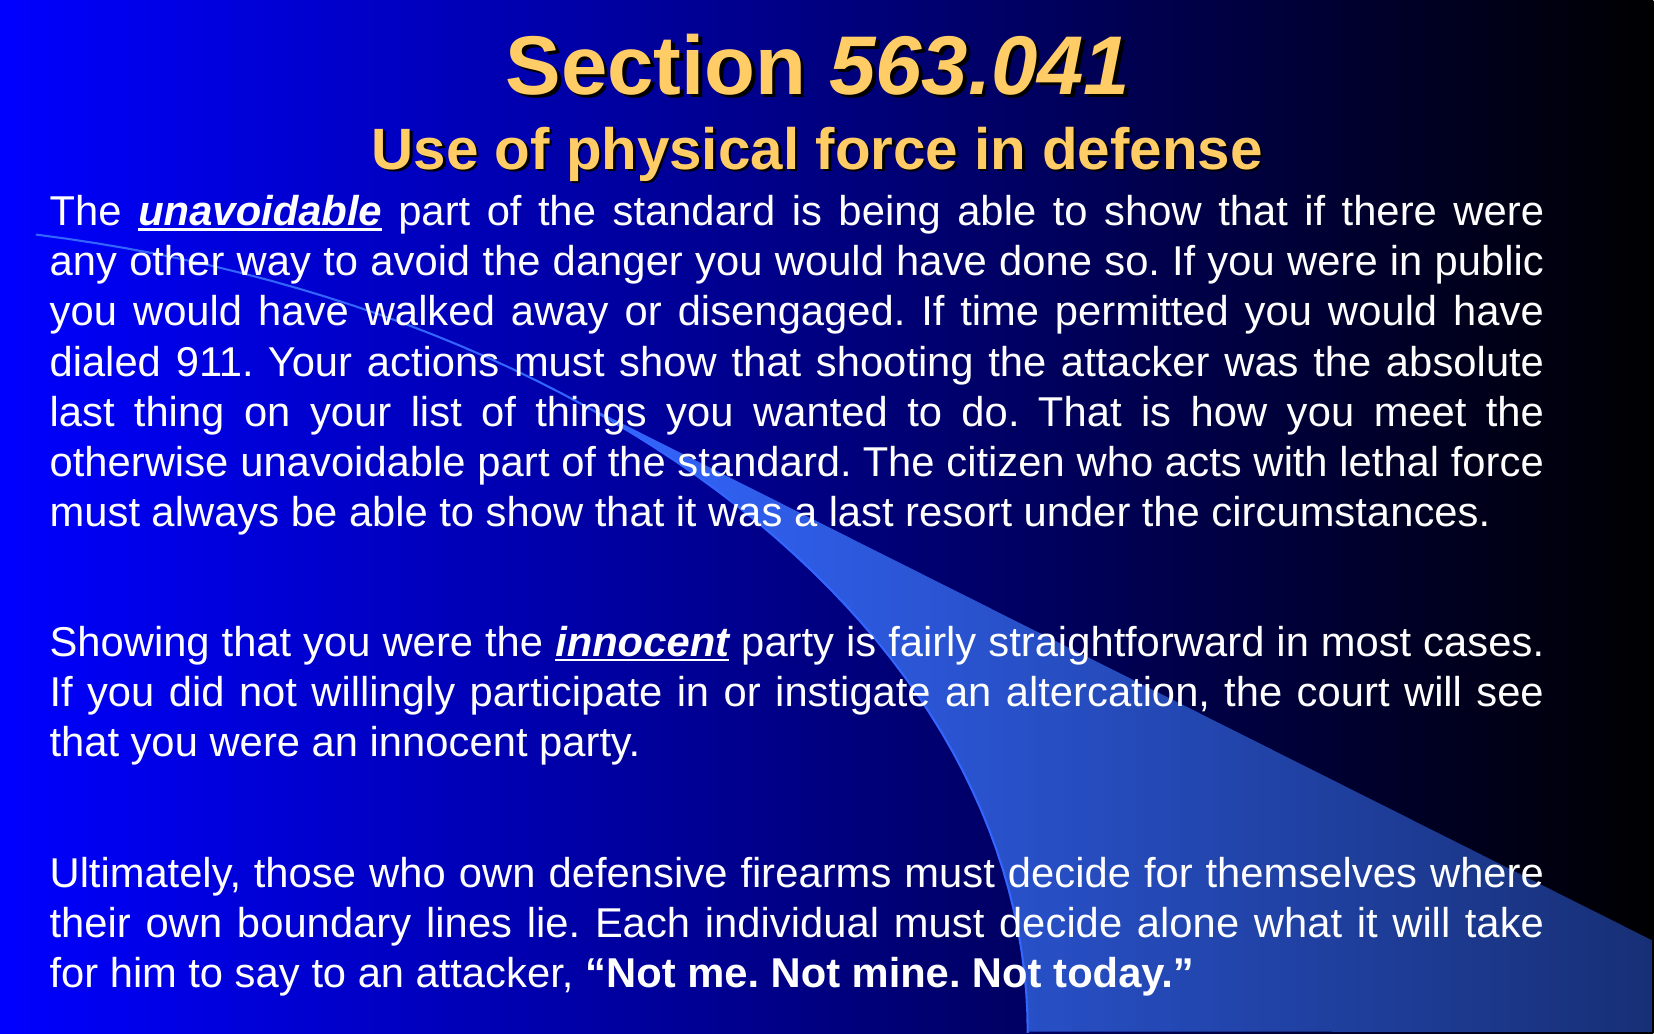

# Section 563.041 Use of physical force in defense
The unavoidable part of the standard is being able to show that if there were any other way to avoid the danger you would have done so. If you were in public you would have walked away or disengaged. If time permitted you would have dialed 911. Your actions must show that shooting the attacker was the absolute last thing on your list of things you wanted to do. That is how you meet the otherwise unavoidable part of the standard. The citizen who acts with lethal force must always be able to show that it was a last resort under the circumstances.
Showing that you were the innocent party is fairly straightforward in most cases. If you did not willingly participate in or instigate an altercation, the court will see that you were an innocent party.
Ultimately, those who own defensive firearms must decide for themselves where their own boundary lines lie. Each individual must decide alone what it will take for him to say to an attacker, “Not me. Not mine. Not today.”